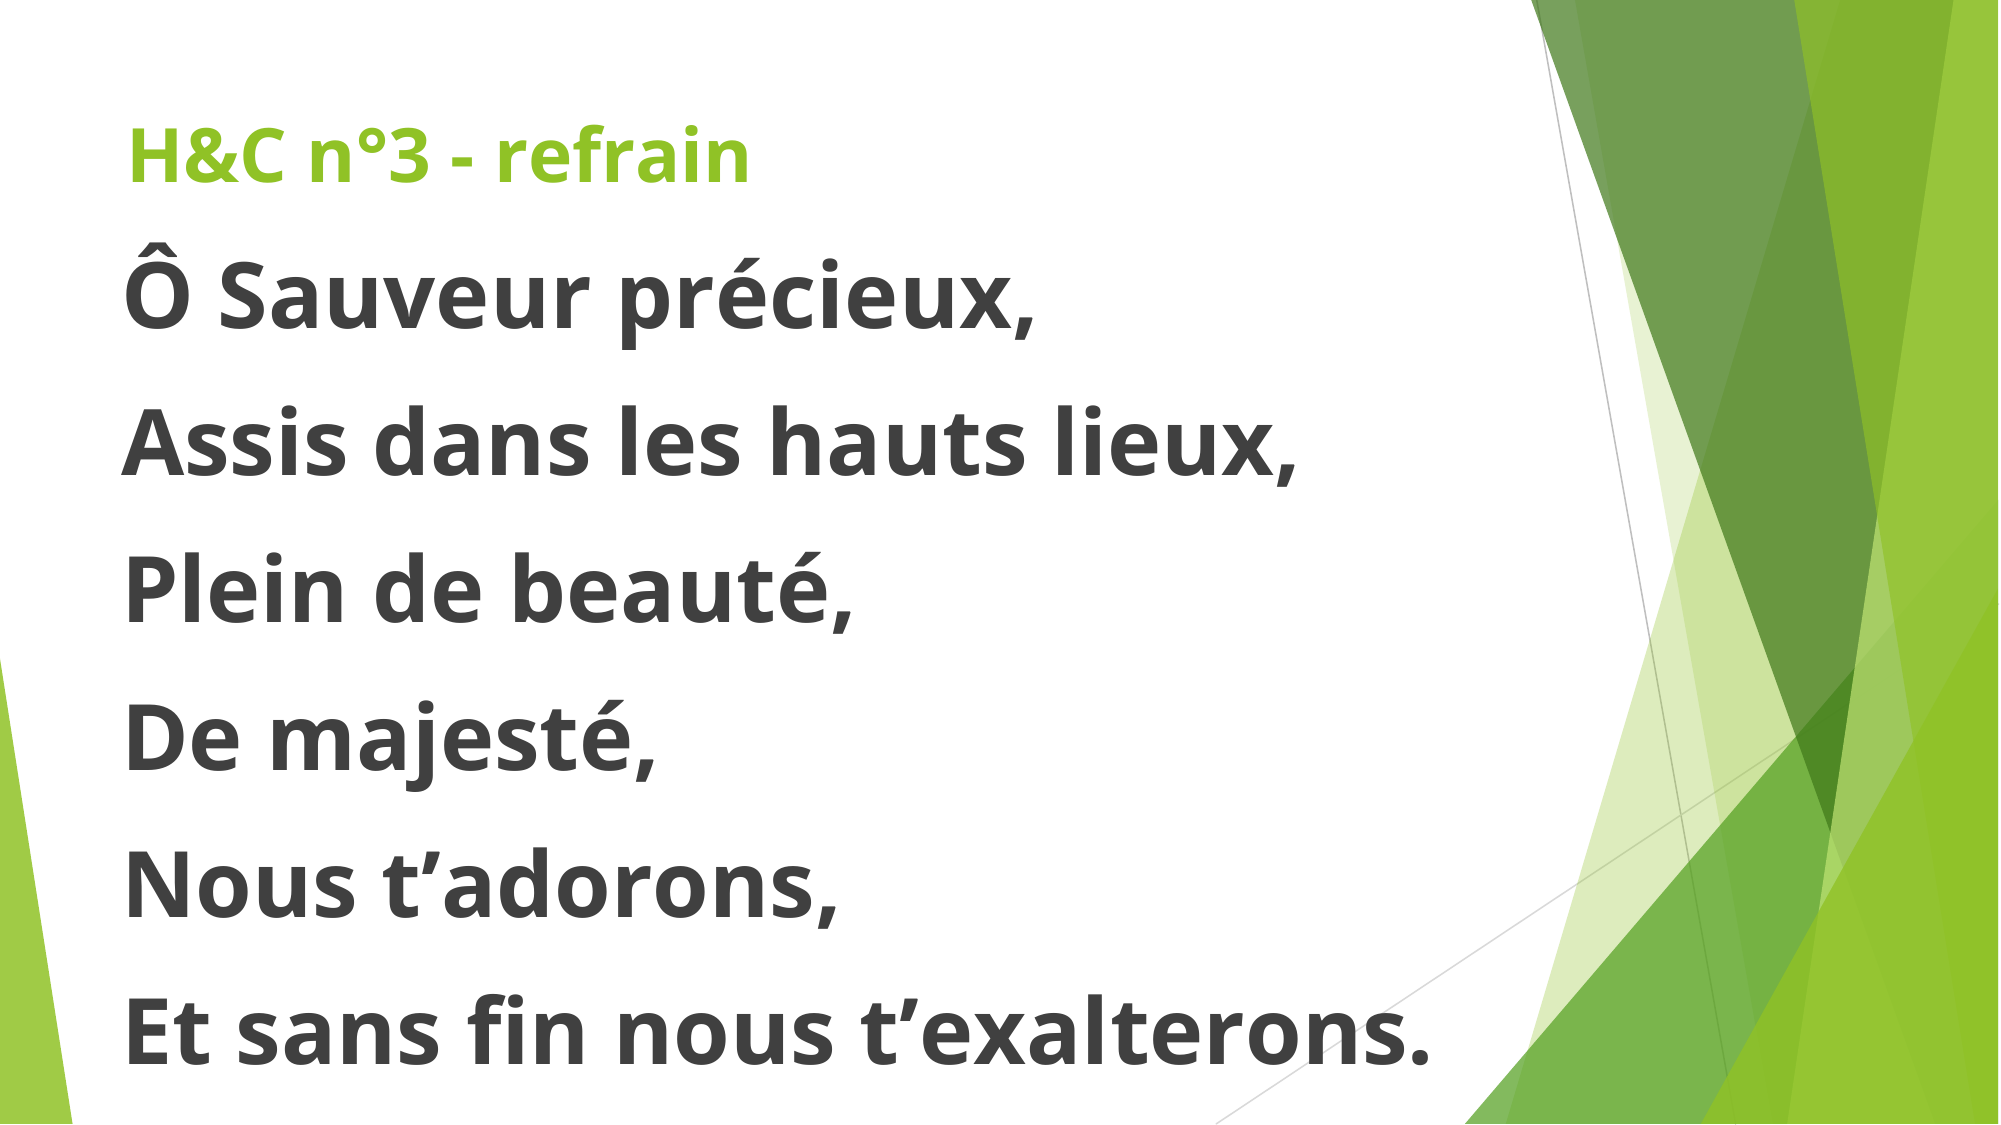

H&C n°3 - refrain
Ô Sauveur précieux,
Assis dans les hauts lieux,
Plein de beauté,
De majesté,
Nous t’adorons,
Et sans fin nous t’exalterons.